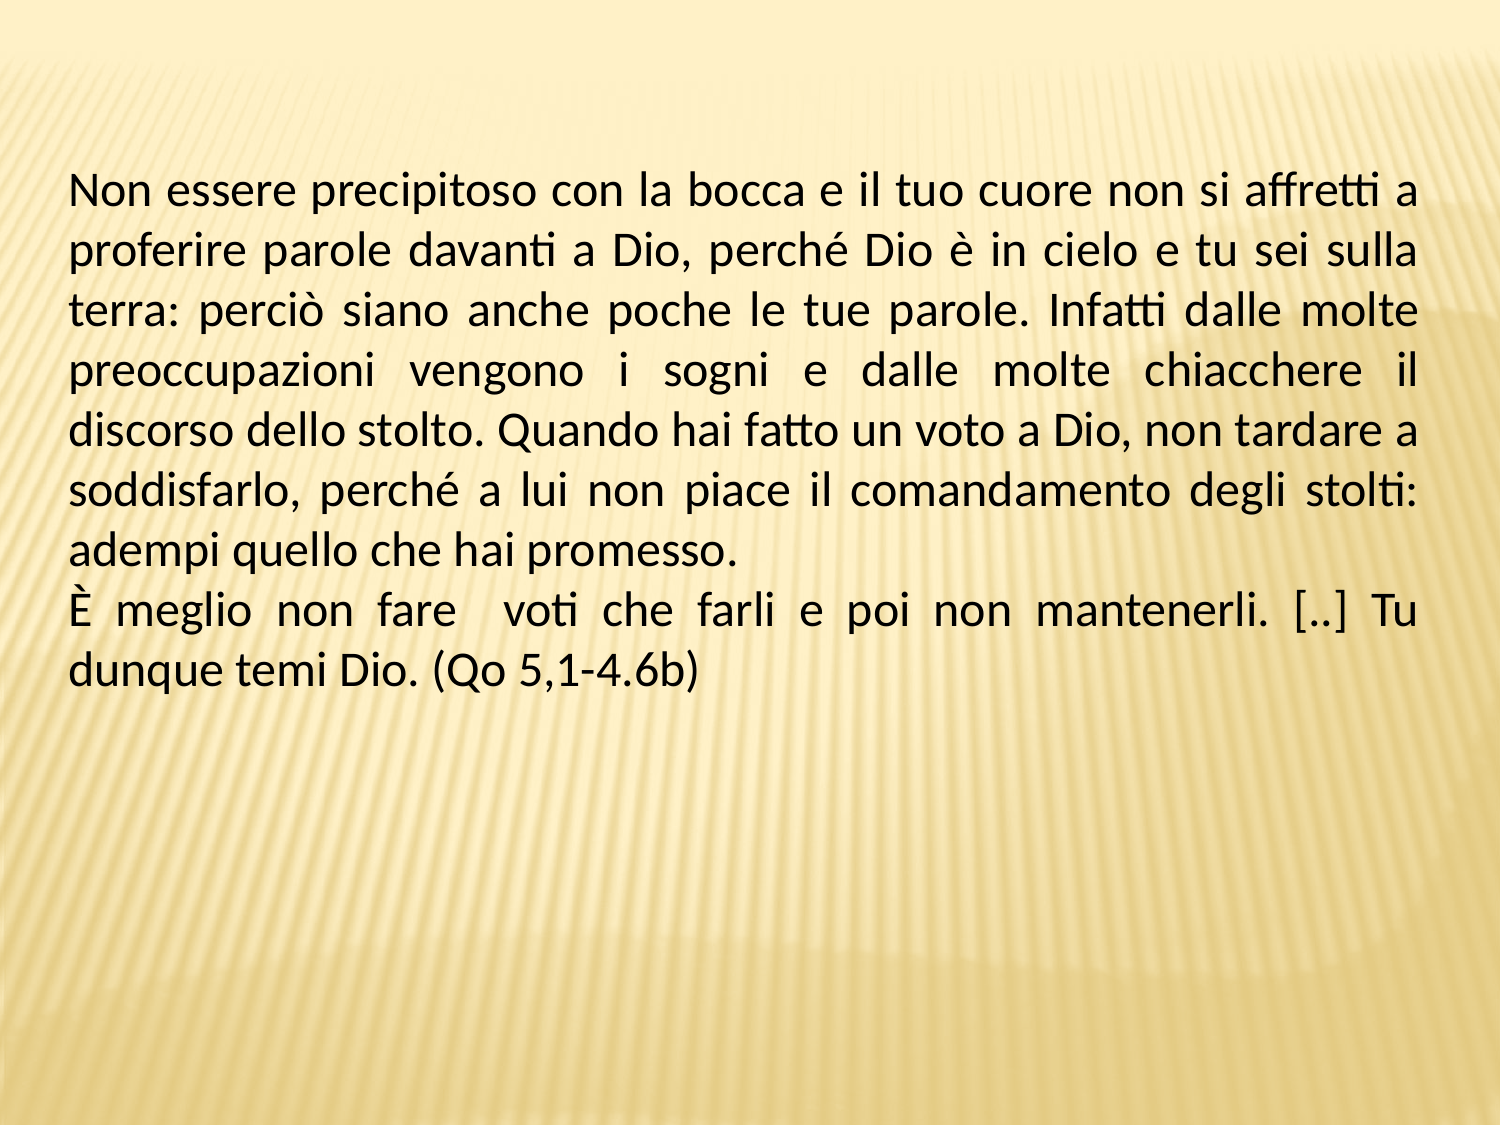

Non essere precipitoso con la bocca e il tuo cuore non si affretti a proferire parole davanti a Dio, perché Dio è in cielo e tu sei sulla terra: perciò siano anche poche le tue parole. Infatti dalle molte preoccupazioni vengono i sogni e dalle molte chiacchere il discorso dello stolto. Quando hai fatto un voto a Dio, non tardare a soddisfarlo, perché a lui non piace il comandamento degli stolti: adempi quello che hai promesso.
È meglio non fare voti che farli e poi non mantenerli. [..] Tu dunque temi Dio. (Qo 5,1-4.6b)